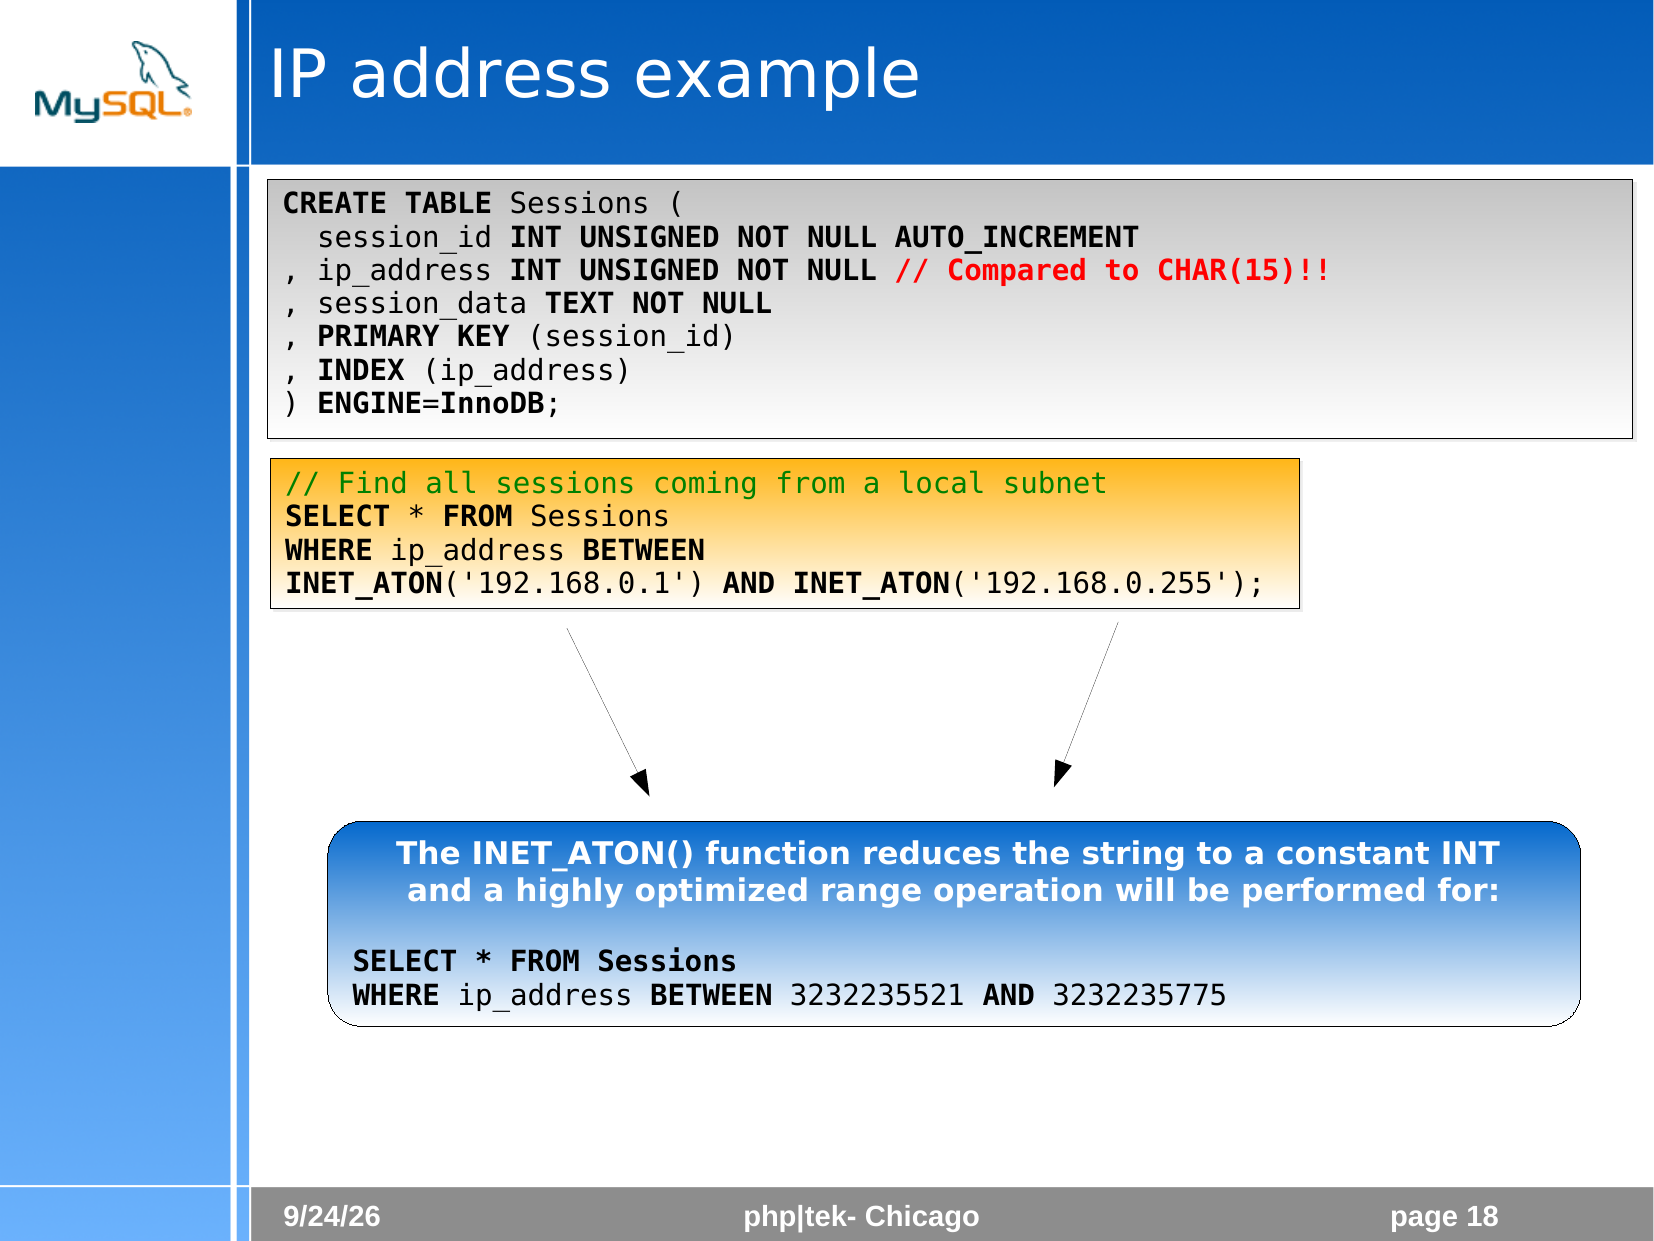

# IP address example
CREATE TABLE Sessions (
 session_id INT UNSIGNED NOT NULL AUTO_INCREMENT
, ip_address INT UNSIGNED NOT NULL // Compared to CHAR(15)!!
, session_data TEXT NOT NULL
, PRIMARY KEY (session_id)
, INDEX (ip_address)
) ENGINE=InnoDB;
// Find all sessions coming from a local subnet
SELECT * FROM Sessions
WHERE ip_address BETWEEN
INET_ATON('192.168.0.1') AND INET_ATON('192.168.0.255');
The INET_ATON() function reduces the string to a constant INT
and a highly optimized range operation will be performed for:
SELECT * FROM Sessions
WHERE ip_address BETWEEN 3232235521 AND 3232235775